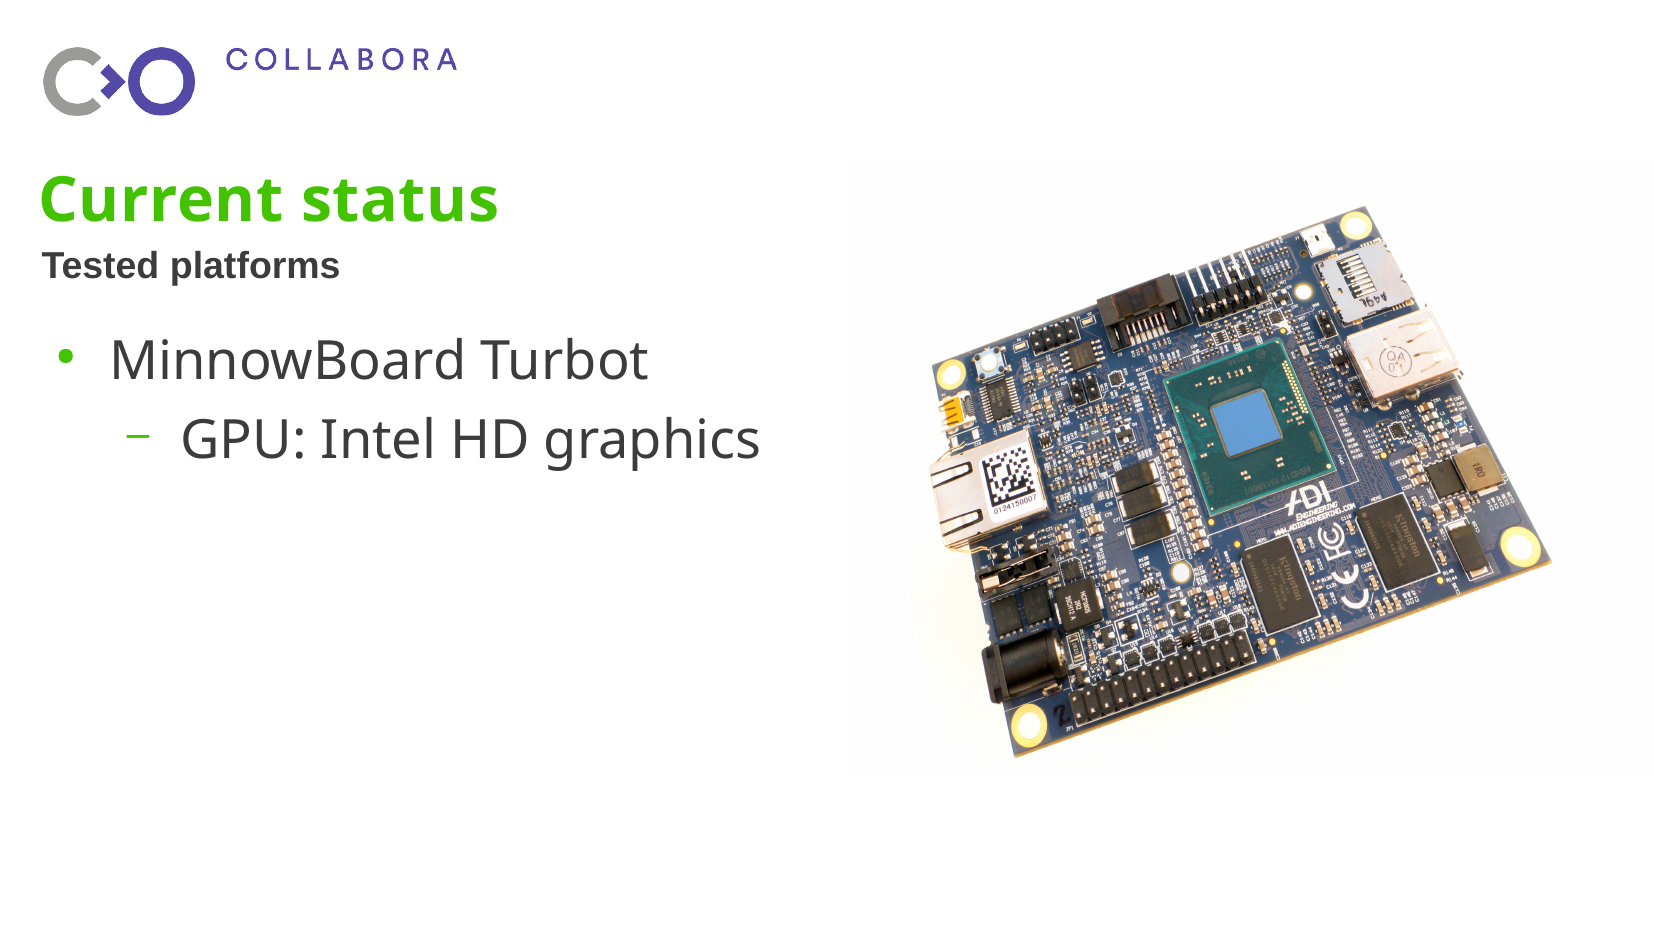

# Current status
Tested platforms
MinnowBoard Turbot
GPU: Intel HD graphics